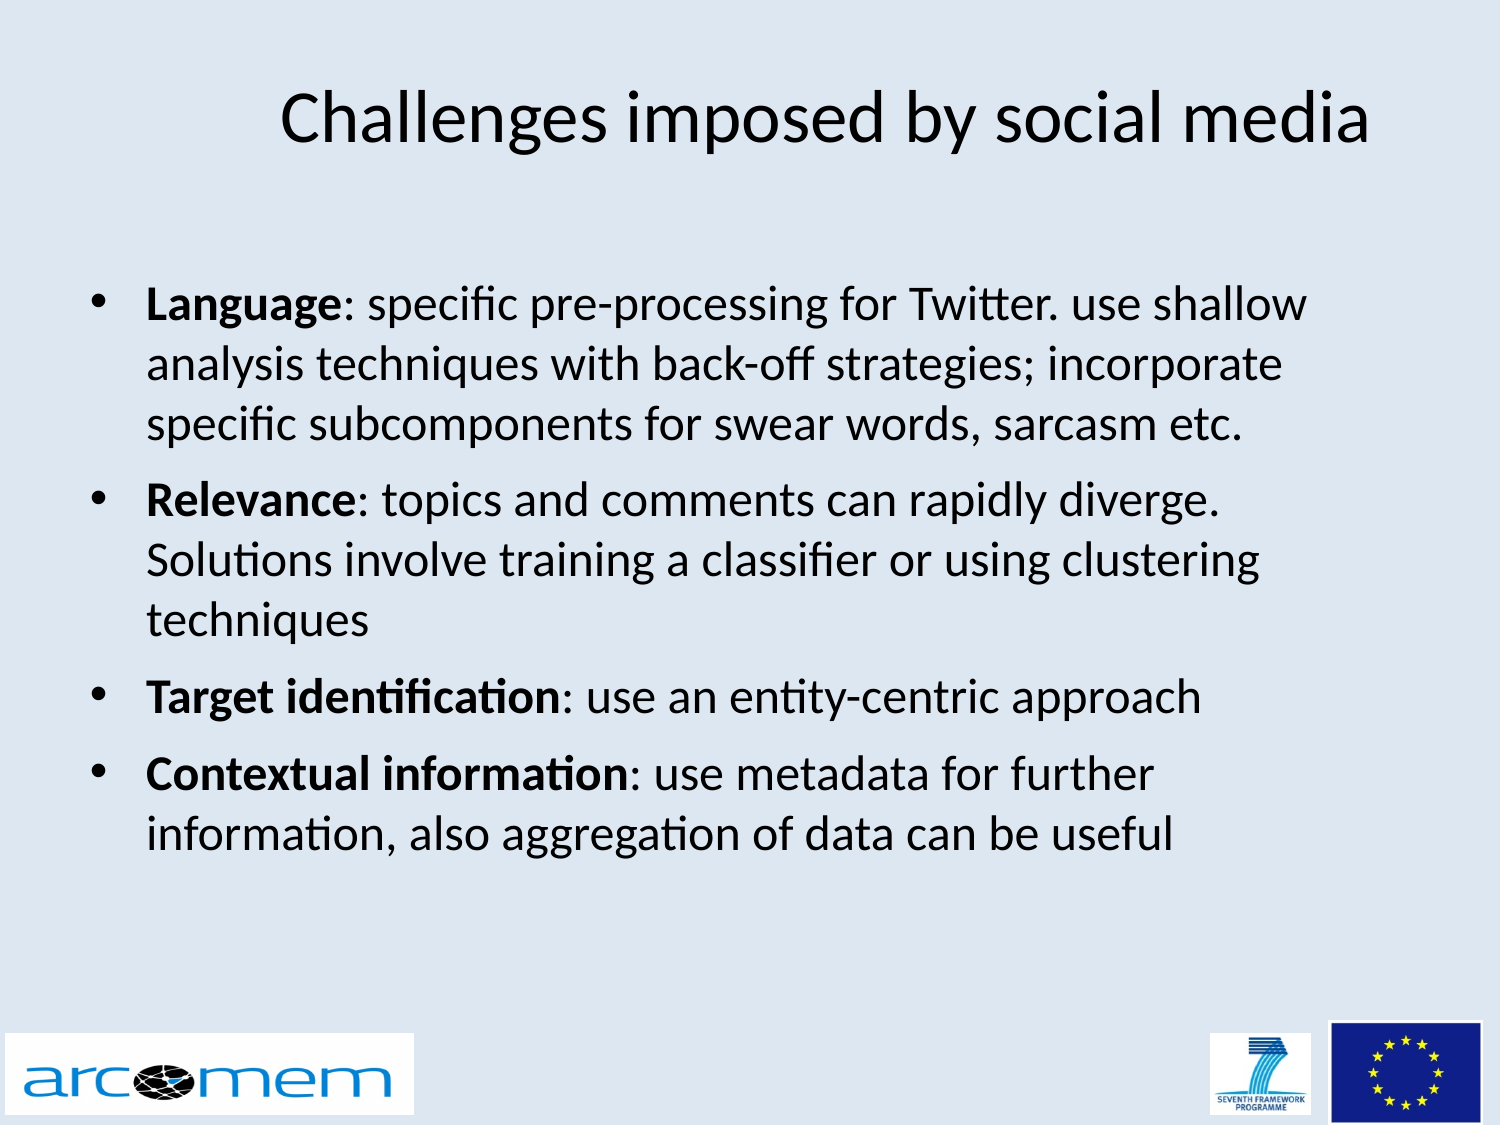

# Challenges imposed by social media
Language: specific pre-processing for Twitter. use shallow analysis techniques with back-off strategies; incorporate specific subcomponents for swear words, sarcasm etc.
Relevance: topics and comments can rapidly diverge. Solutions involve training a classifier or using clustering techniques
Target identification: use an entity-centric approach
Contextual information: use metadata for further information, also aggregation of data can be useful